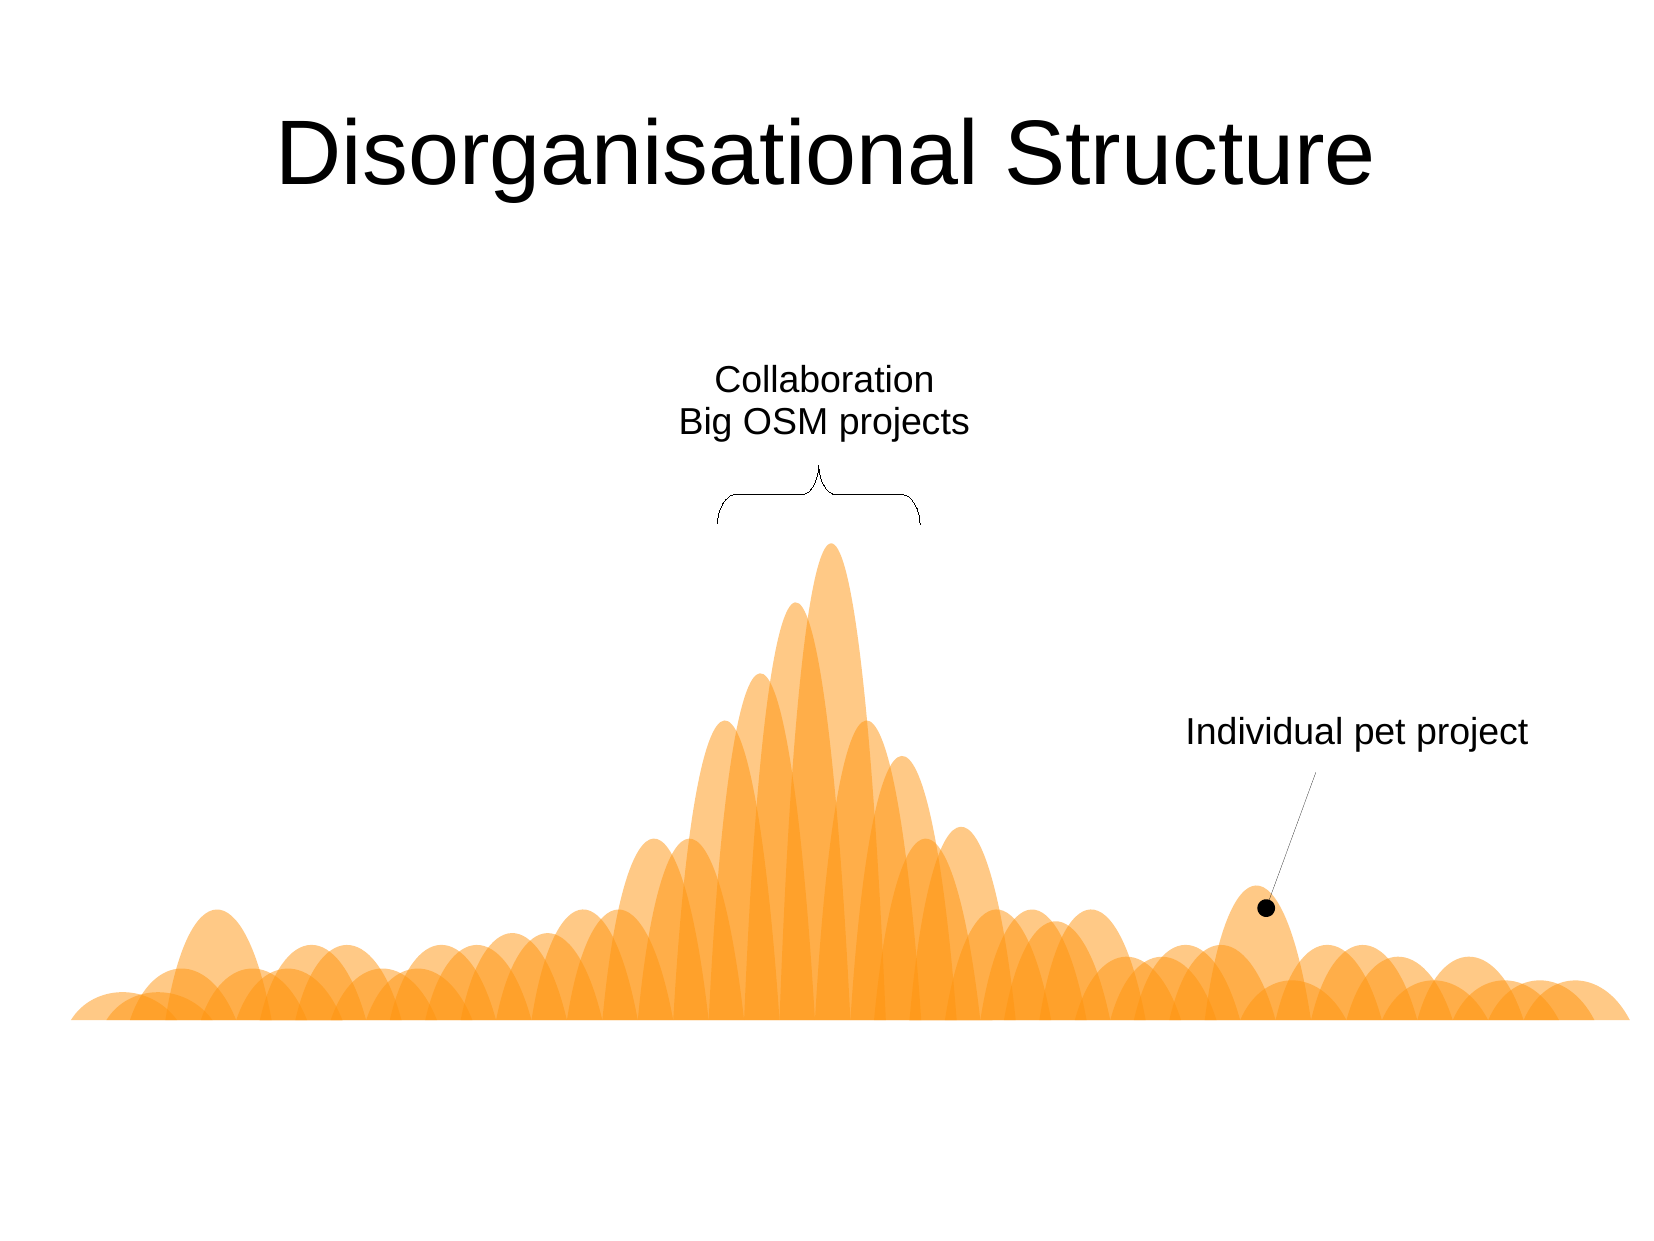

# Disorganisational Structure
Collaboration
Big OSM projects
Individual pet project